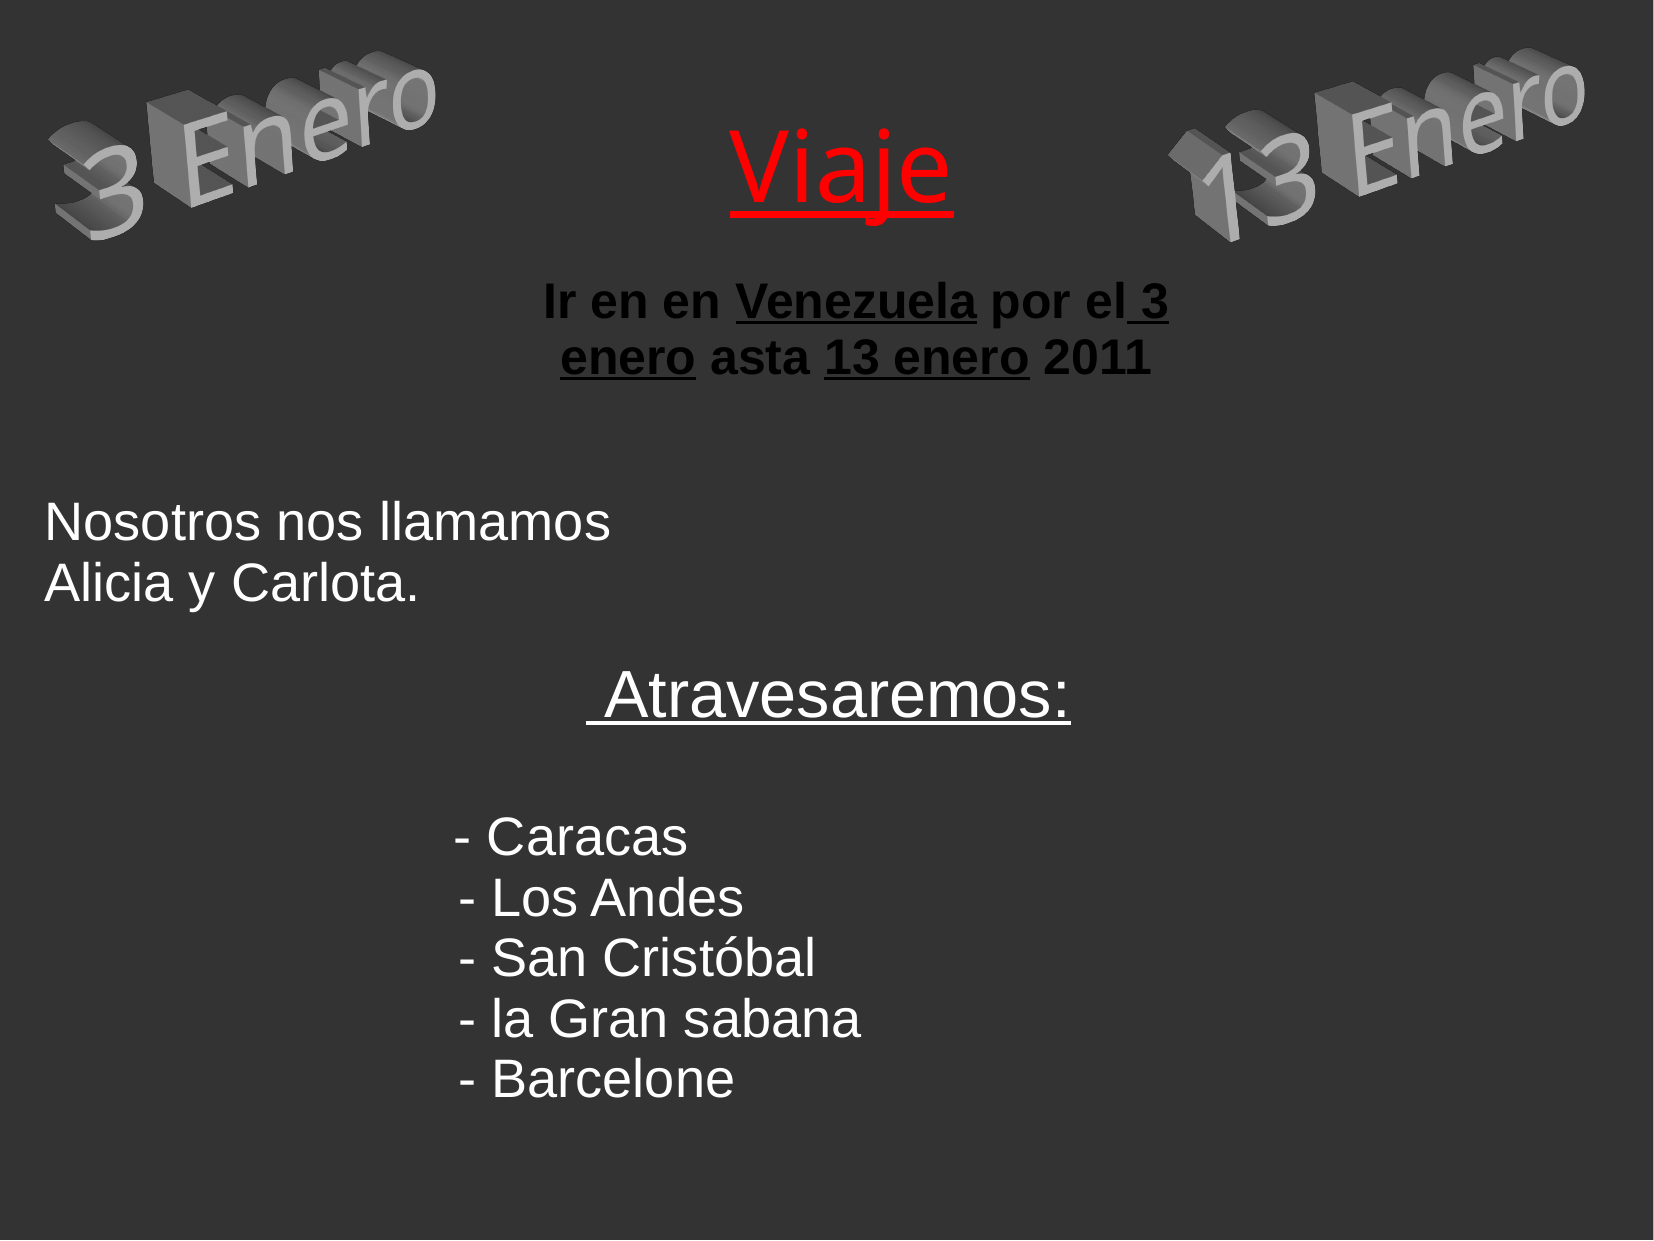

3 Enero
Viaje
13 Enero
Ir en en Venezuela por el 3 enero asta 13 enero 2011
Nosotros nos llamamos Alicia y Carlota.
 Atravesaremos:
 - Caracas
 - Los Andes
 - San Cristóbal
 - la Gran sabana
 - Barcelone